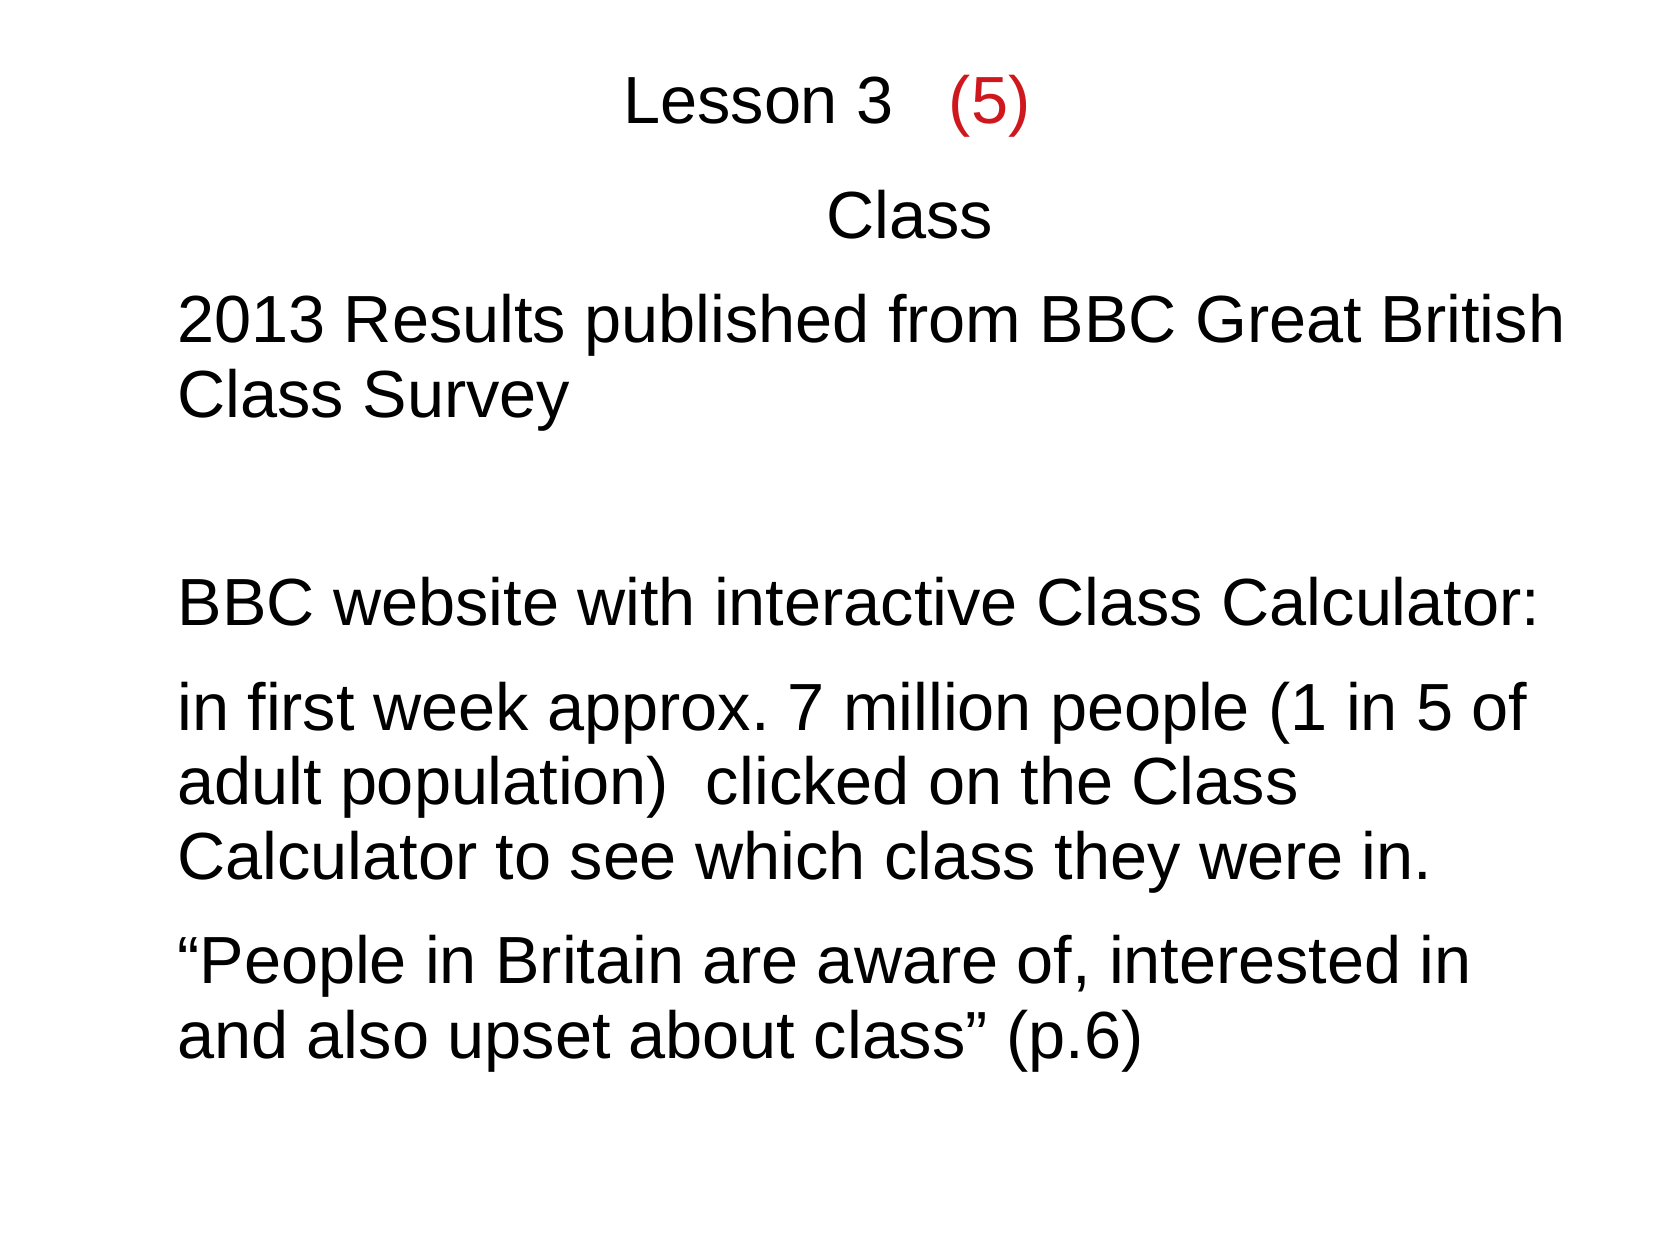

# Lesson 3 (5)
Class
2013 Results published from BBC Great British Class Survey
BBC website with interactive Class Calculator:
in first week approx. 7 million people (1 in 5 of adult population) clicked on the Class Calculator to see which class they were in.
“People in Britain are aware of, interested in and also upset about class” (p.6)